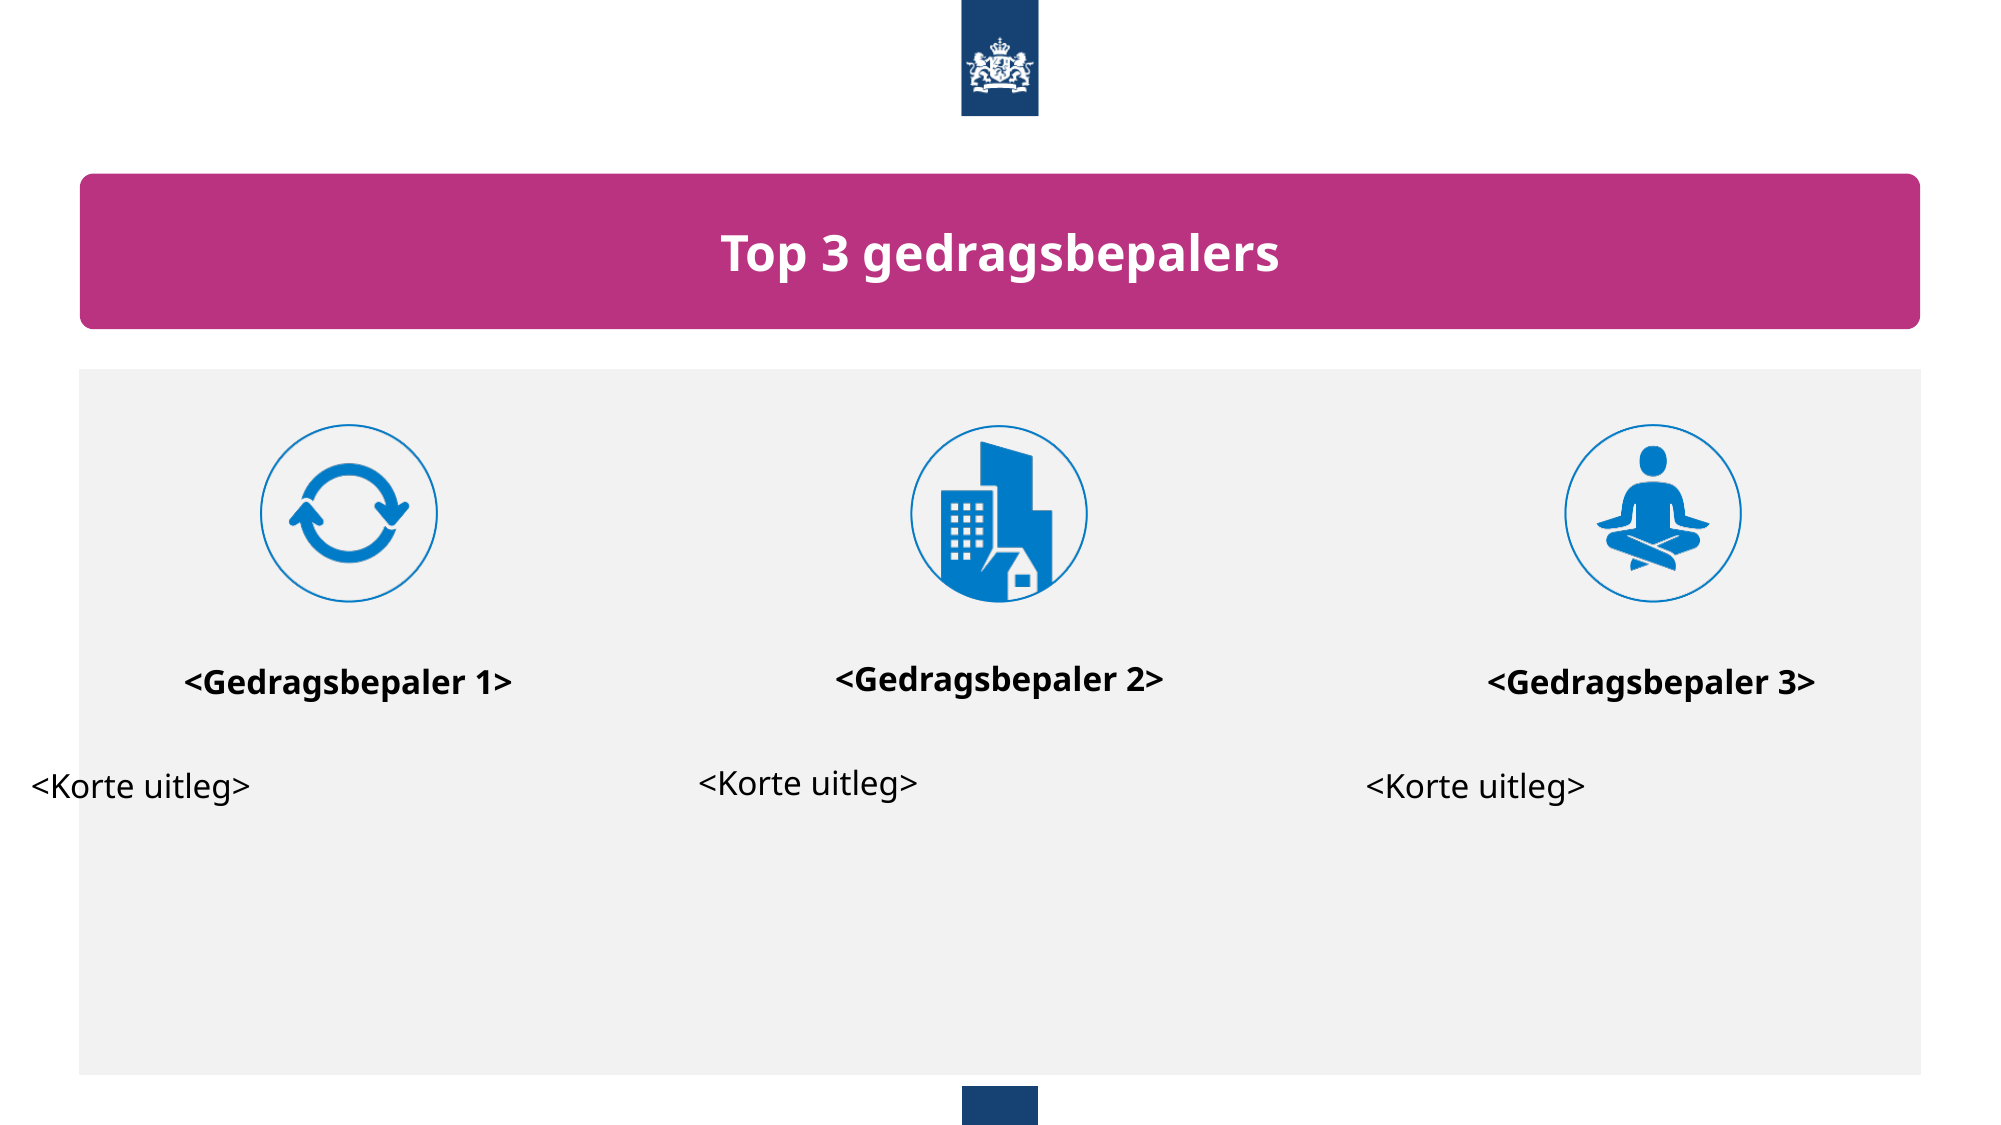

Top 3 gedragsbepalers
<Gedragsbepaler 2>
<Gedragsbepaler 1>
<Gedragsbepaler 3>
<Korte uitleg>
<Korte uitleg>
<Korte uitleg>